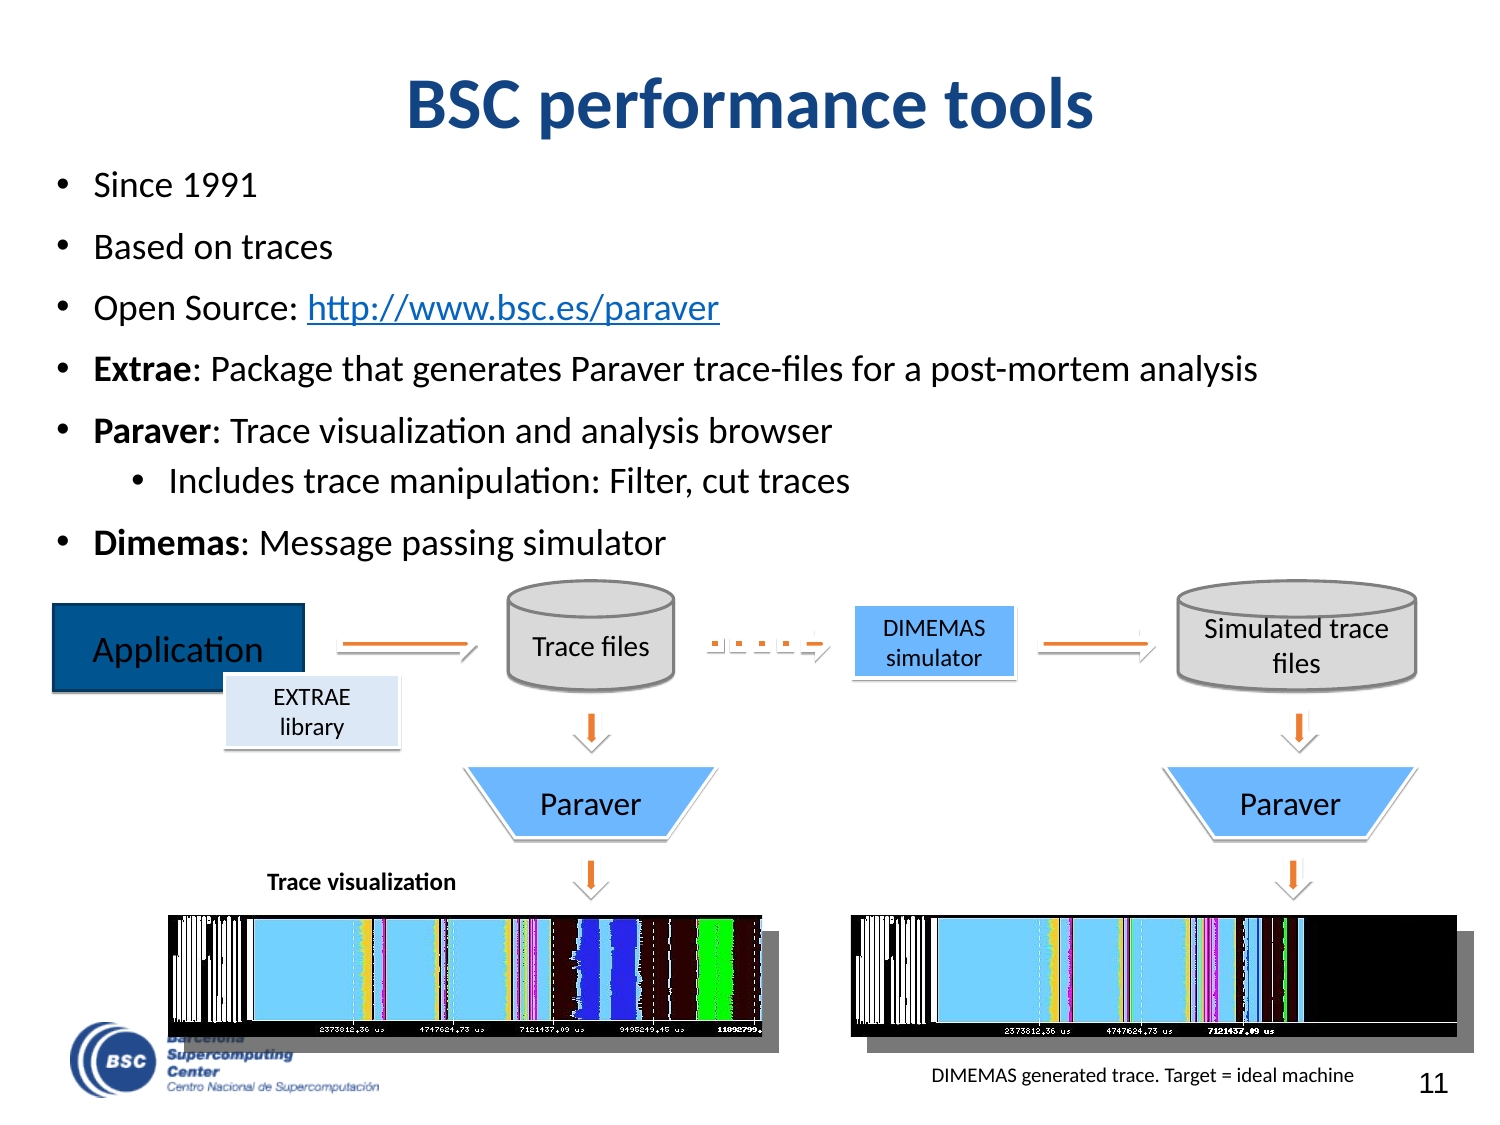

# BSC performance tools
Since 1991
Based on traces
Open Source: http://www.bsc.es/paraver
Extrae: Package that generates Paraver trace-files for a post-mortem analysis
Paraver: Trace visualization and analysis browser
Includes trace manipulation: Filter, cut traces
Dimemas: Message passing simulator
Trace files
Simulated trace files
Application
DIMEMAS simulator
EXTRAE library
Paraver
Paraver
Trace visualization
DIMEMAS generated trace. Target = ideal machine